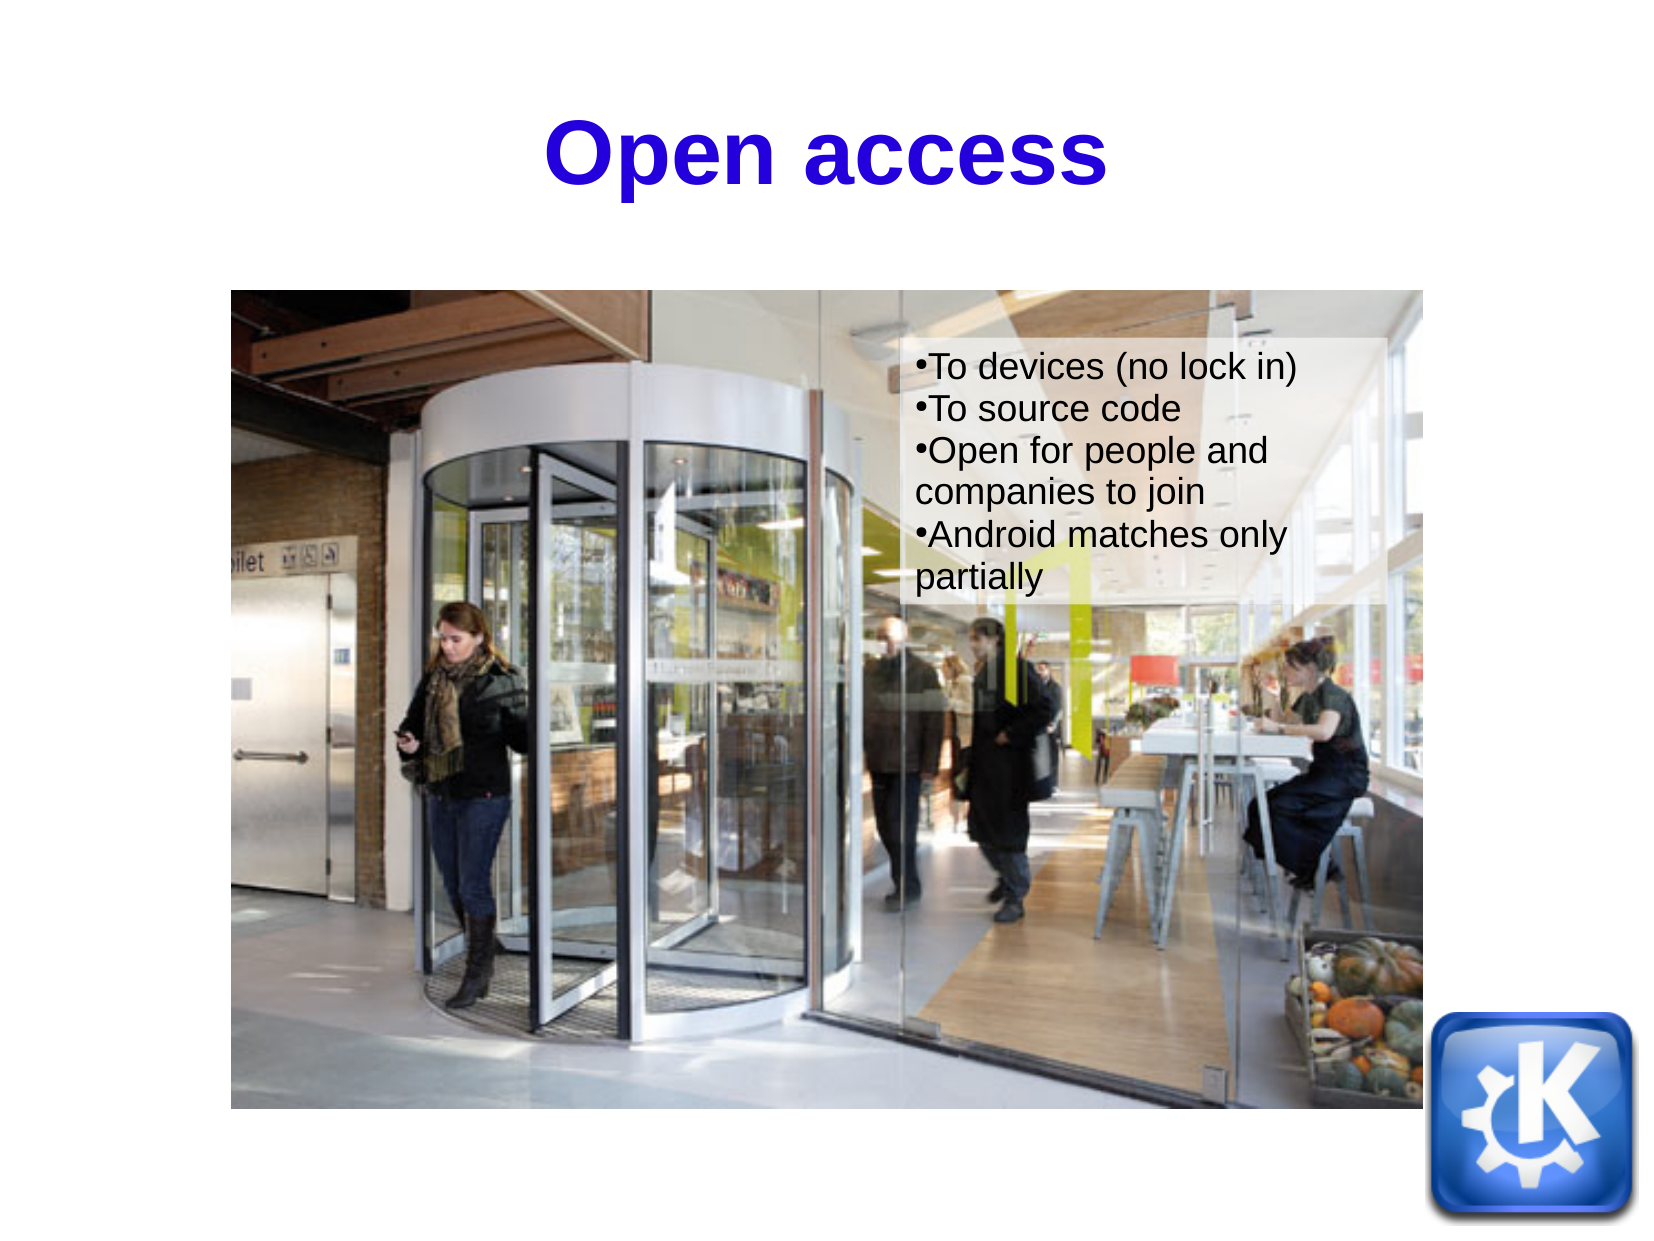

# Open access
To devices (no lock in)
To source code
Open for people and companies to join
Android matches only partially